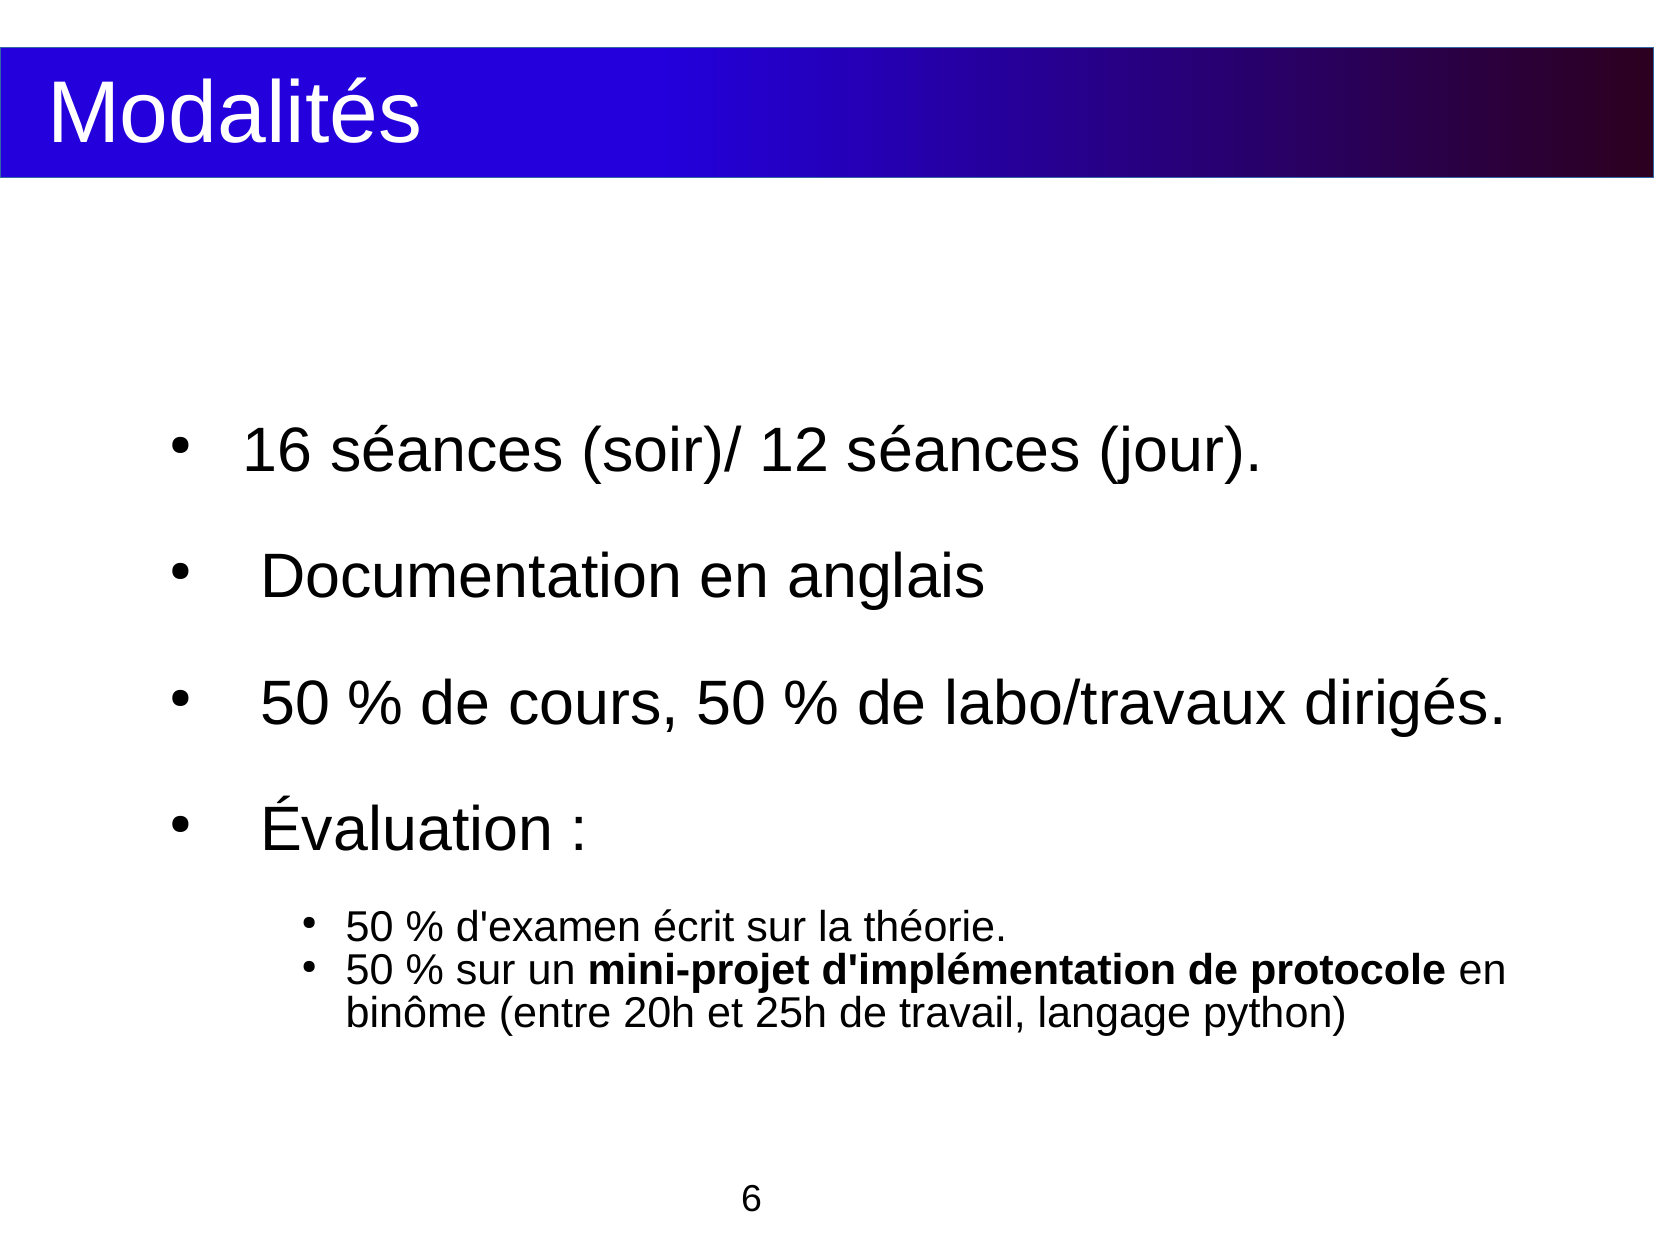

# Modalités
 16 séances (soir)/ 12 séances (jour).
 Documentation en anglais
 50 % de cours, 50 % de labo/travaux dirigés.
 Évaluation :
50 % d'examen écrit sur la théorie.
50 % sur un mini-projet d'implémentation de protocole en binôme (entre 20h et 25h de travail, langage python)